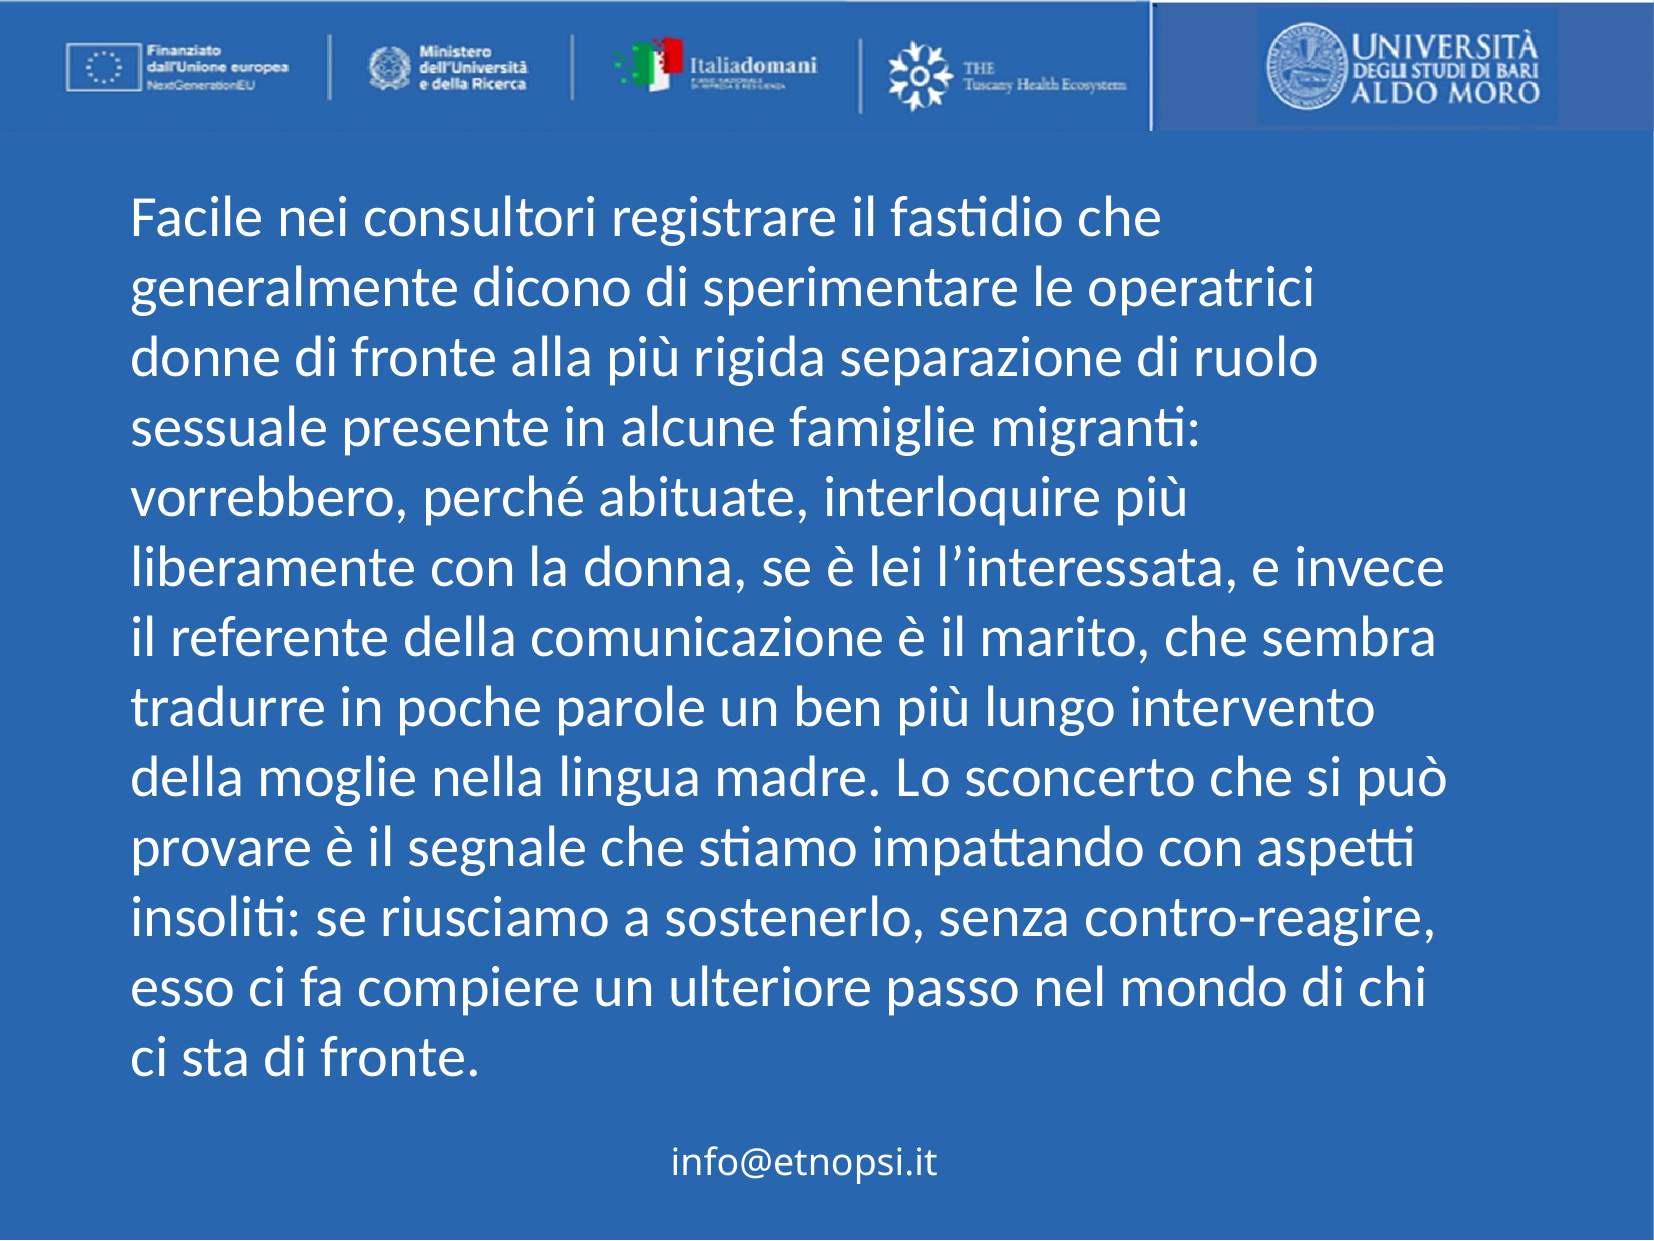

# Facile nei consultori registrare il fastidio che generalmente dicono di sperimentare le operatrici donne di fronte alla più rigida separazione di ruolo sessuale presente in alcune famiglie migranti: vorrebbero, perché abituate, interloquire più liberamente con la donna, se è lei l’interessata, e invece il referente della comunicazione è il marito, che sembra tradurre in poche parole un ben più lungo intervento della moglie nella lingua madre. Lo sconcerto che si può provare è il segnale che stiamo impattando con aspetti insoliti: se riusciamo a sostenerlo, senza contro-reagire, esso ci fa compiere un ulteriore passo nel mondo di chi ci sta di fronte.
							 info@etnopsi.it